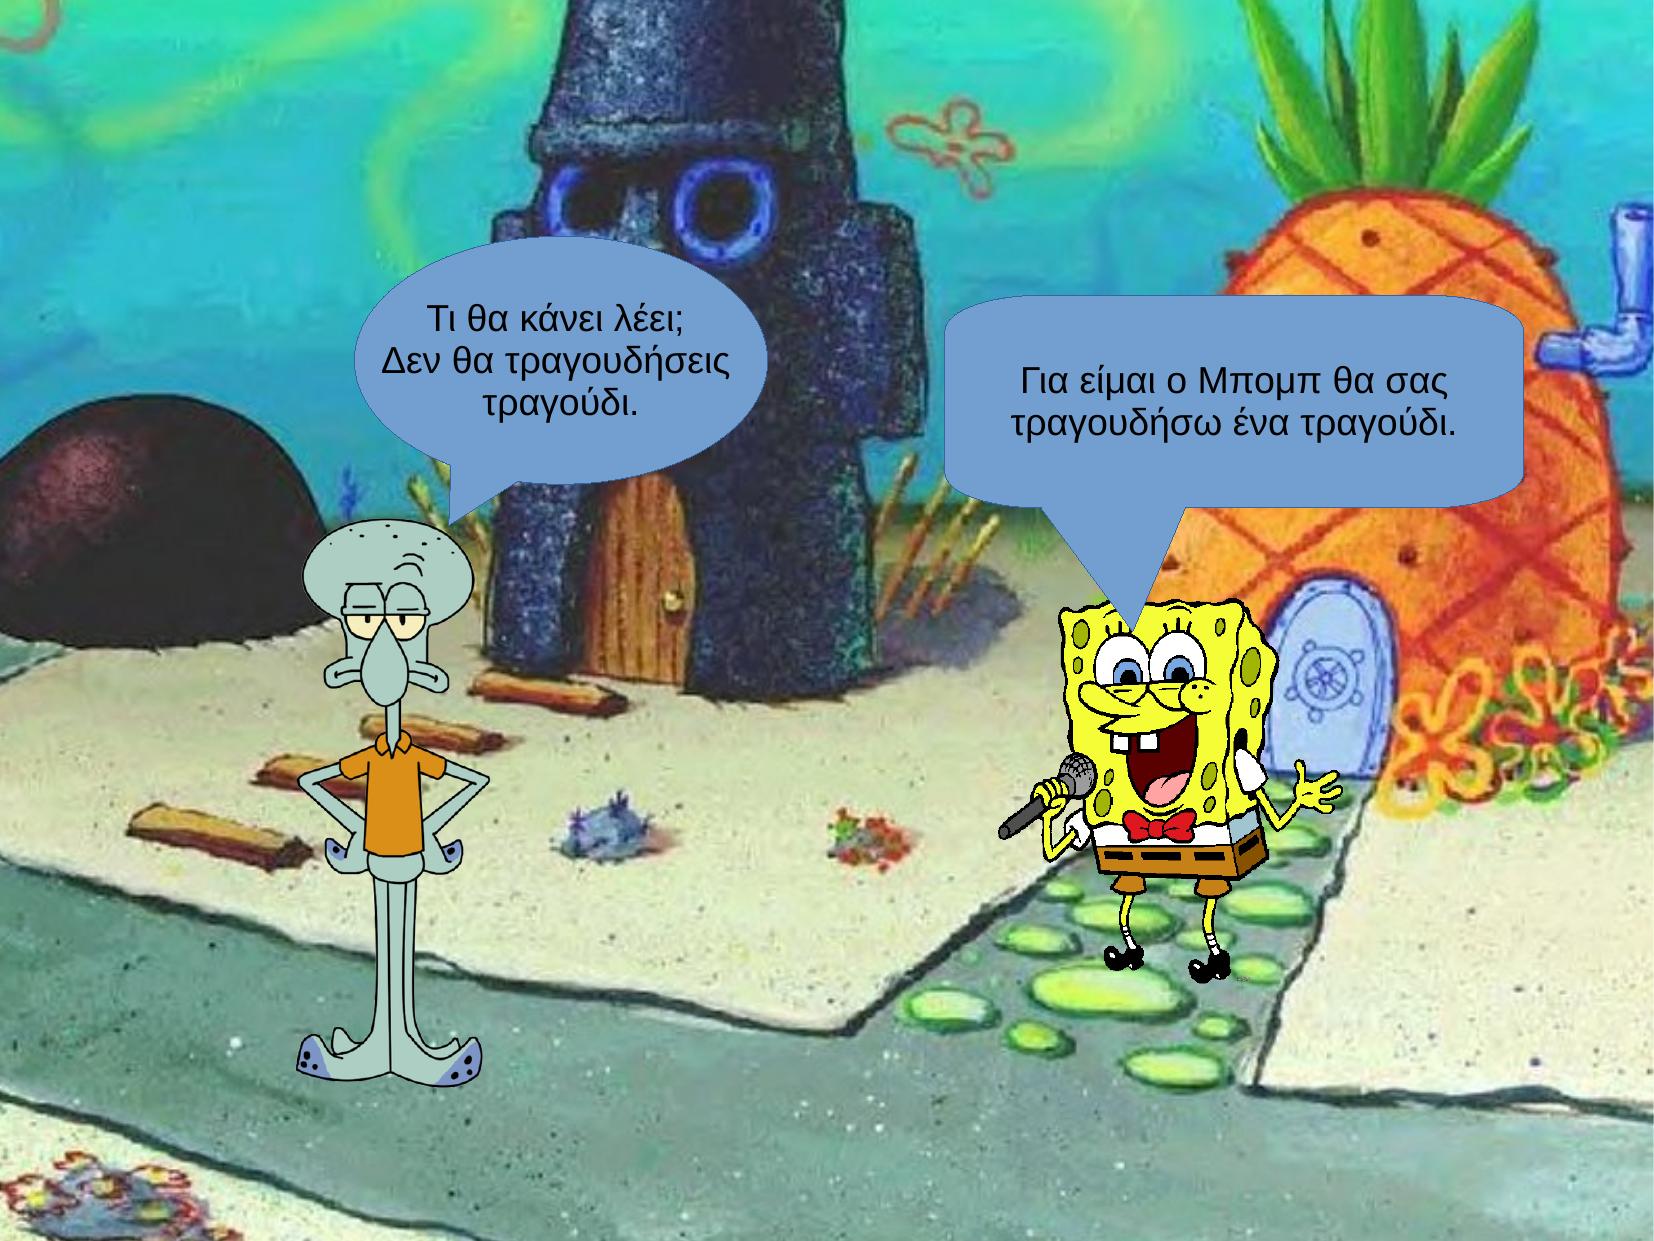

Τι θα κάνει λέει;
Δεν θα τραγουδήσεις
τραγούδι.
Για είμαι ο Μπομπ θα σας
τραγουδήσω ένα τραγούδι.